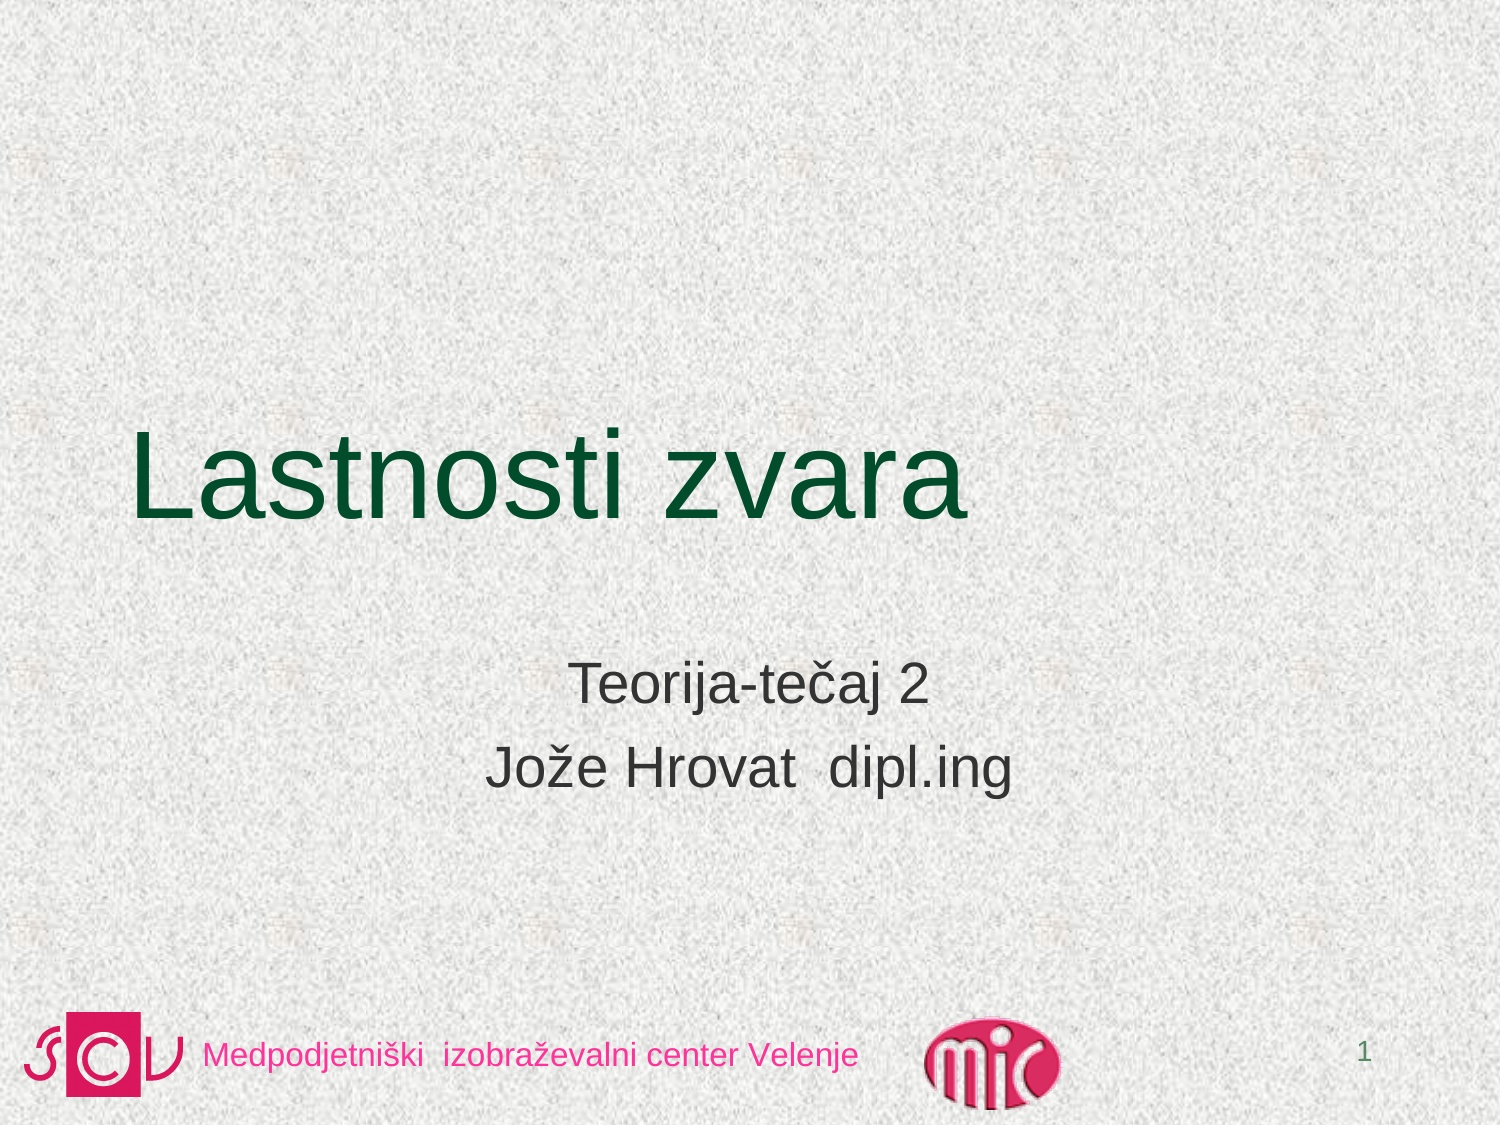

# Lastnosti zvara
Teorija-tečaj 2
Jože Hrovat dipl.ing